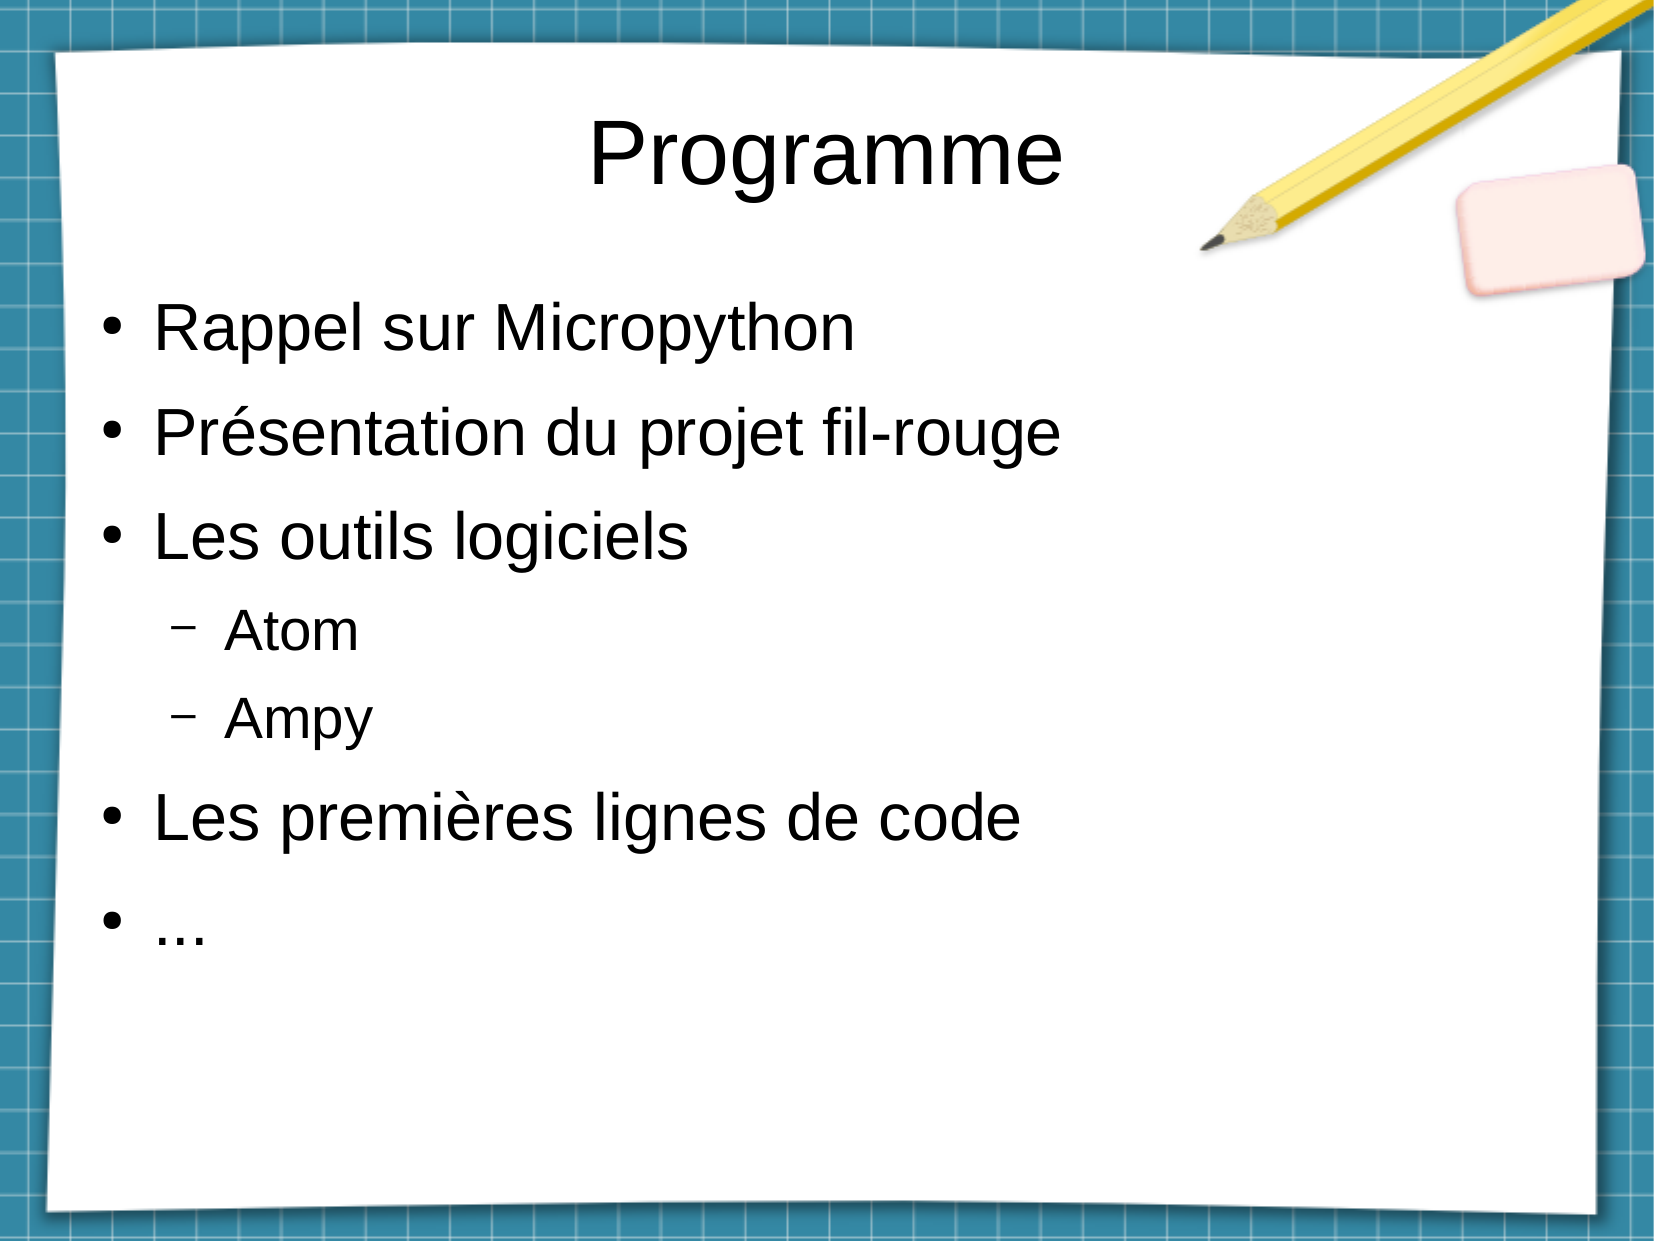

# Programme
Rappel sur Micropython
Présentation du projet fil-rouge
Les outils logiciels
Atom
Ampy
Les premières lignes de code
...